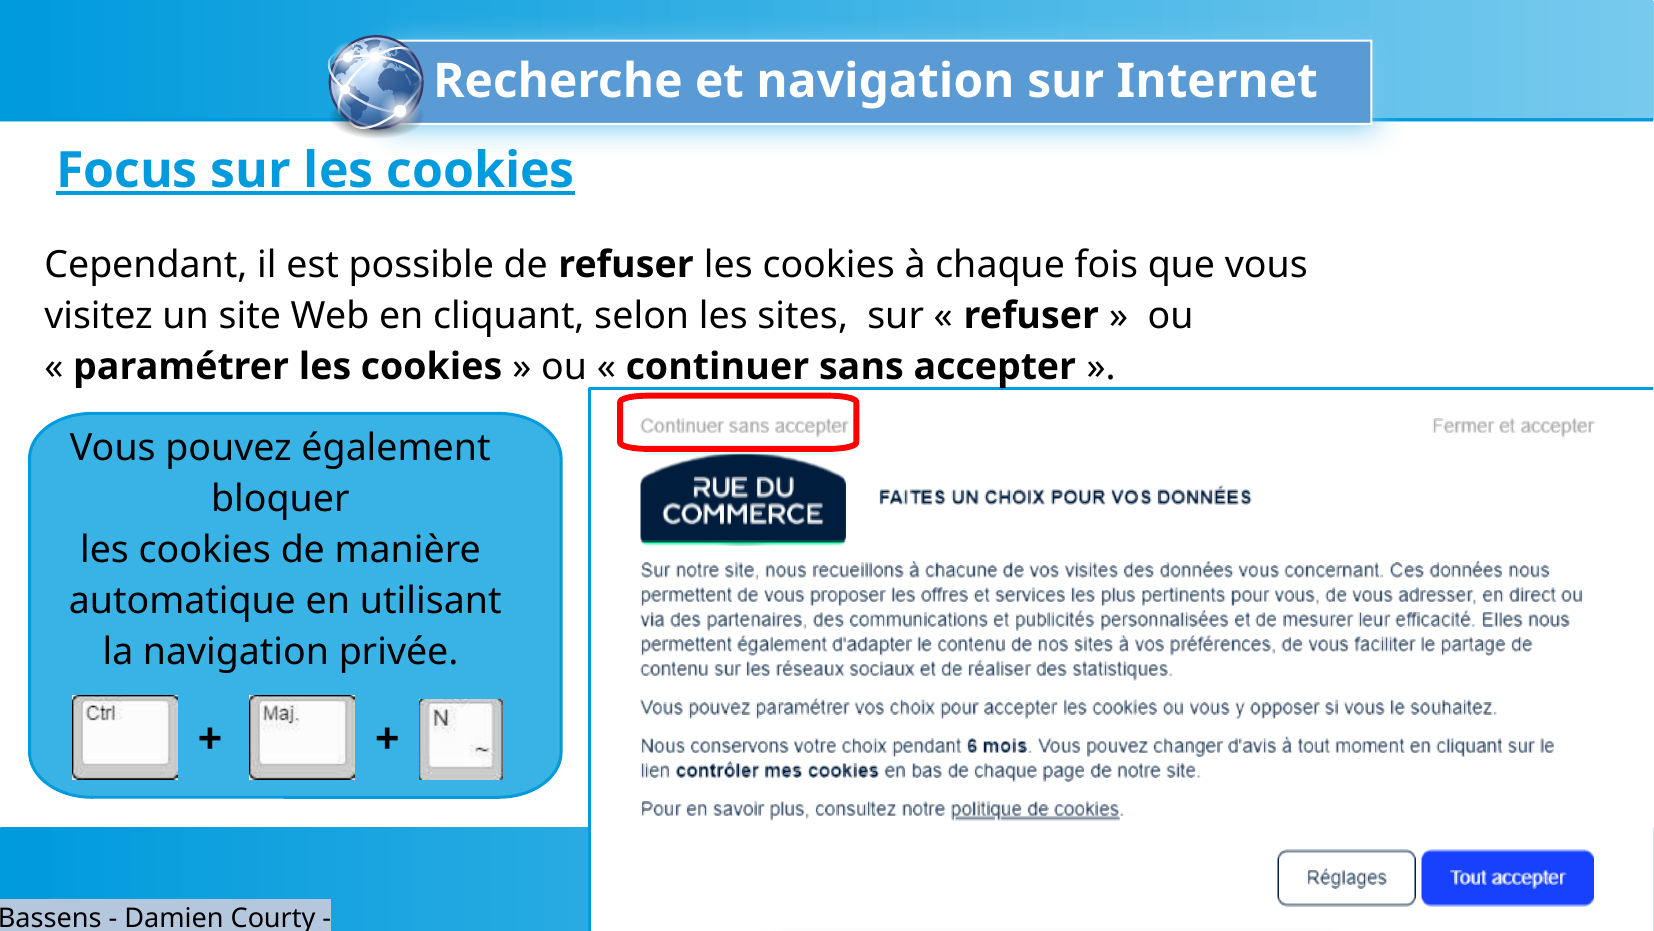

Recherche et navigation sur Internet
Focus sur les cookies
Cependant, il est possible de refuser les cookies à chaque fois que vous visitez un site Web en cliquant, selon les sites, sur « refuser » ou « paramétrer les cookies » ou « continuer sans accepter ».
Vous pouvez également bloquer
les cookies de manière
 automatique en utilisant
la navigation privée.
+
+
Bassens - Damien Courty - 2024